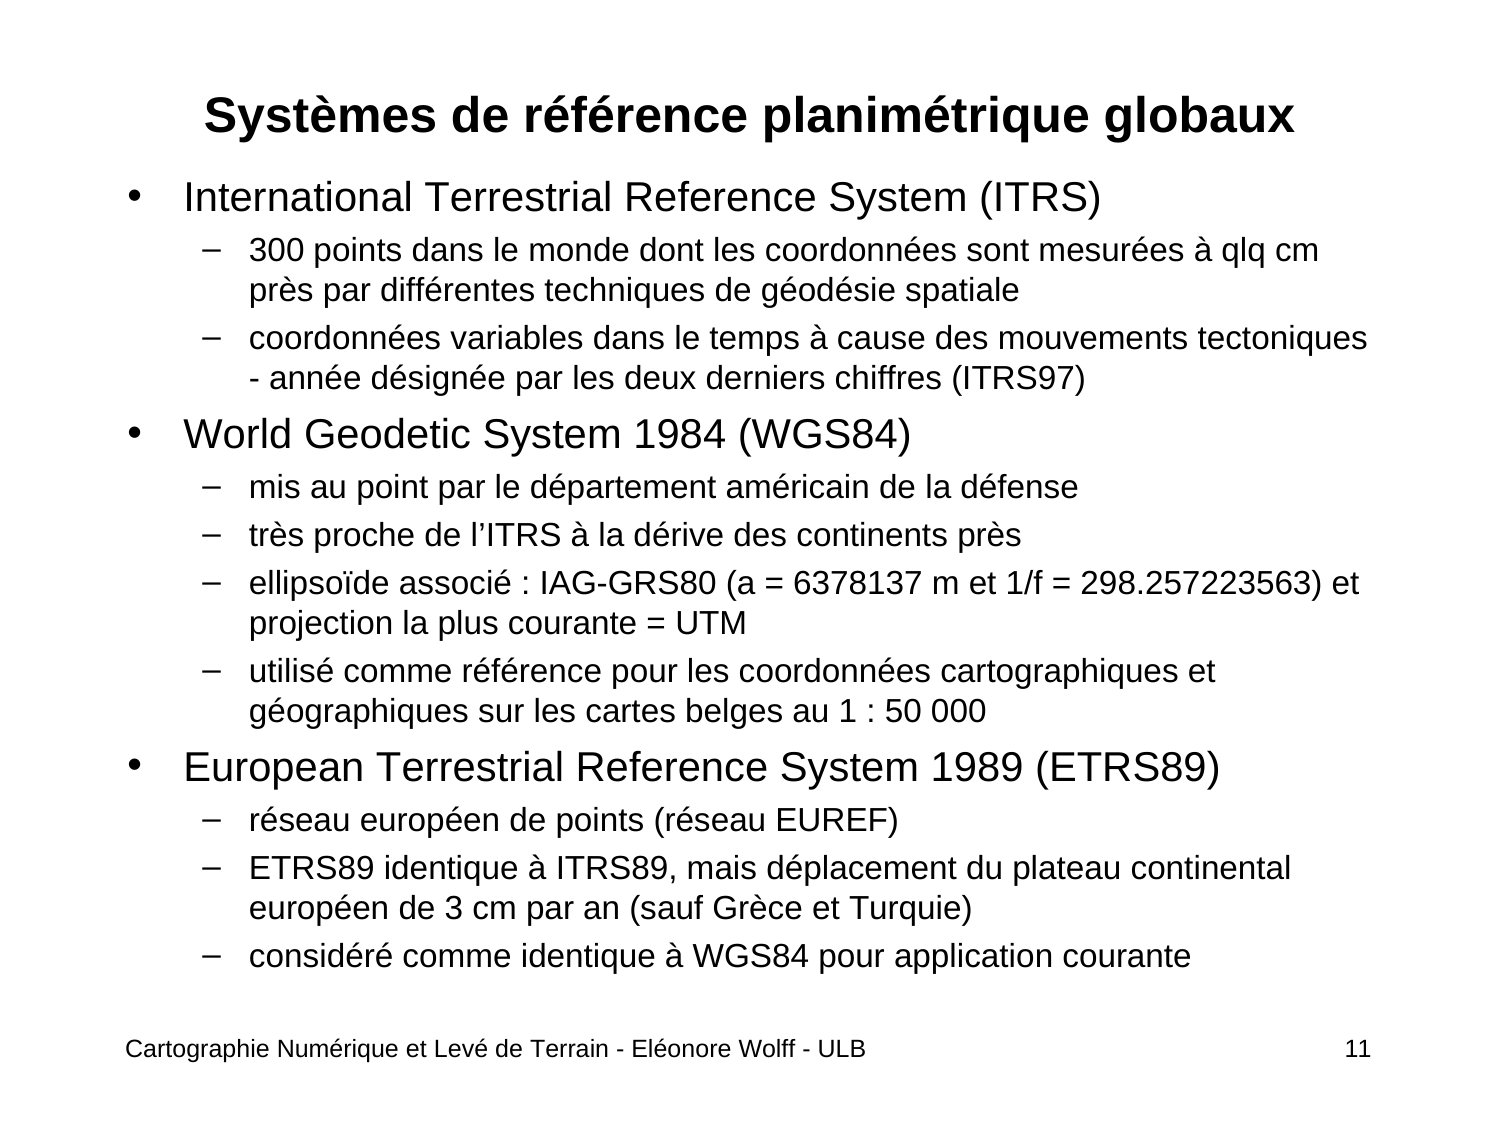

# Systèmes de référence planimétrique globaux
International Terrestrial Reference System (ITRS)‏
300 points dans le monde dont les coordonnées sont mesurées à qlq cm près par différentes techniques de géodésie spatiale
coordonnées variables dans le temps à cause des mouvements tectoniques - année désignée par les deux derniers chiffres (ITRS97)‏
World Geodetic System 1984 (WGS84)‏
mis au point par le département américain de la défense
très proche de l’ITRS à la dérive des continents près
ellipsoïde associé : IAG-GRS80 (a = 6378137 m et 1/f = 298.257223563) et projection la plus courante = UTM
utilisé comme référence pour les coordonnées cartographiques et géographiques sur les cartes belges au 1 : 50 000
European Terrestrial Reference System 1989 (ETRS89)‏
réseau européen de points (réseau EUREF)‏
ETRS89 identique à ITRS89, mais déplacement du plateau continental européen de 3 cm par an (sauf Grèce et Turquie)‏
considéré comme identique à WGS84 pour application courante
Cartographie Numérique et Levé de Terrain - Eléonore Wolff - ULB